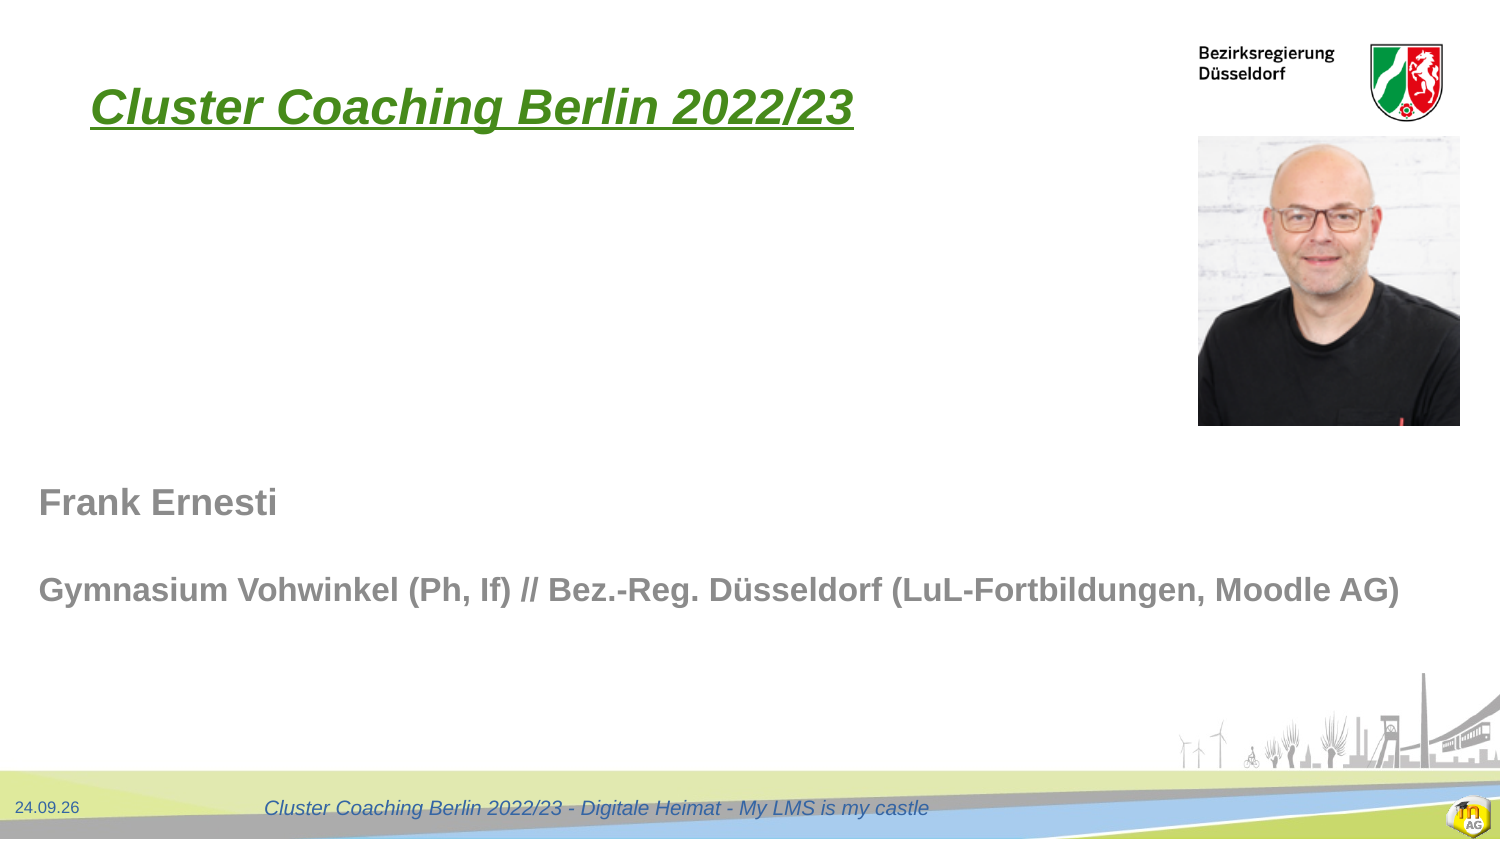

# Cluster Coaching Berlin 2022/23
Frank Ernesti
Gymnasium Vohwinkel (Ph, If) // Bez.-Reg. Düsseldorf (LuL-Fortbildungen, Moodle AG)